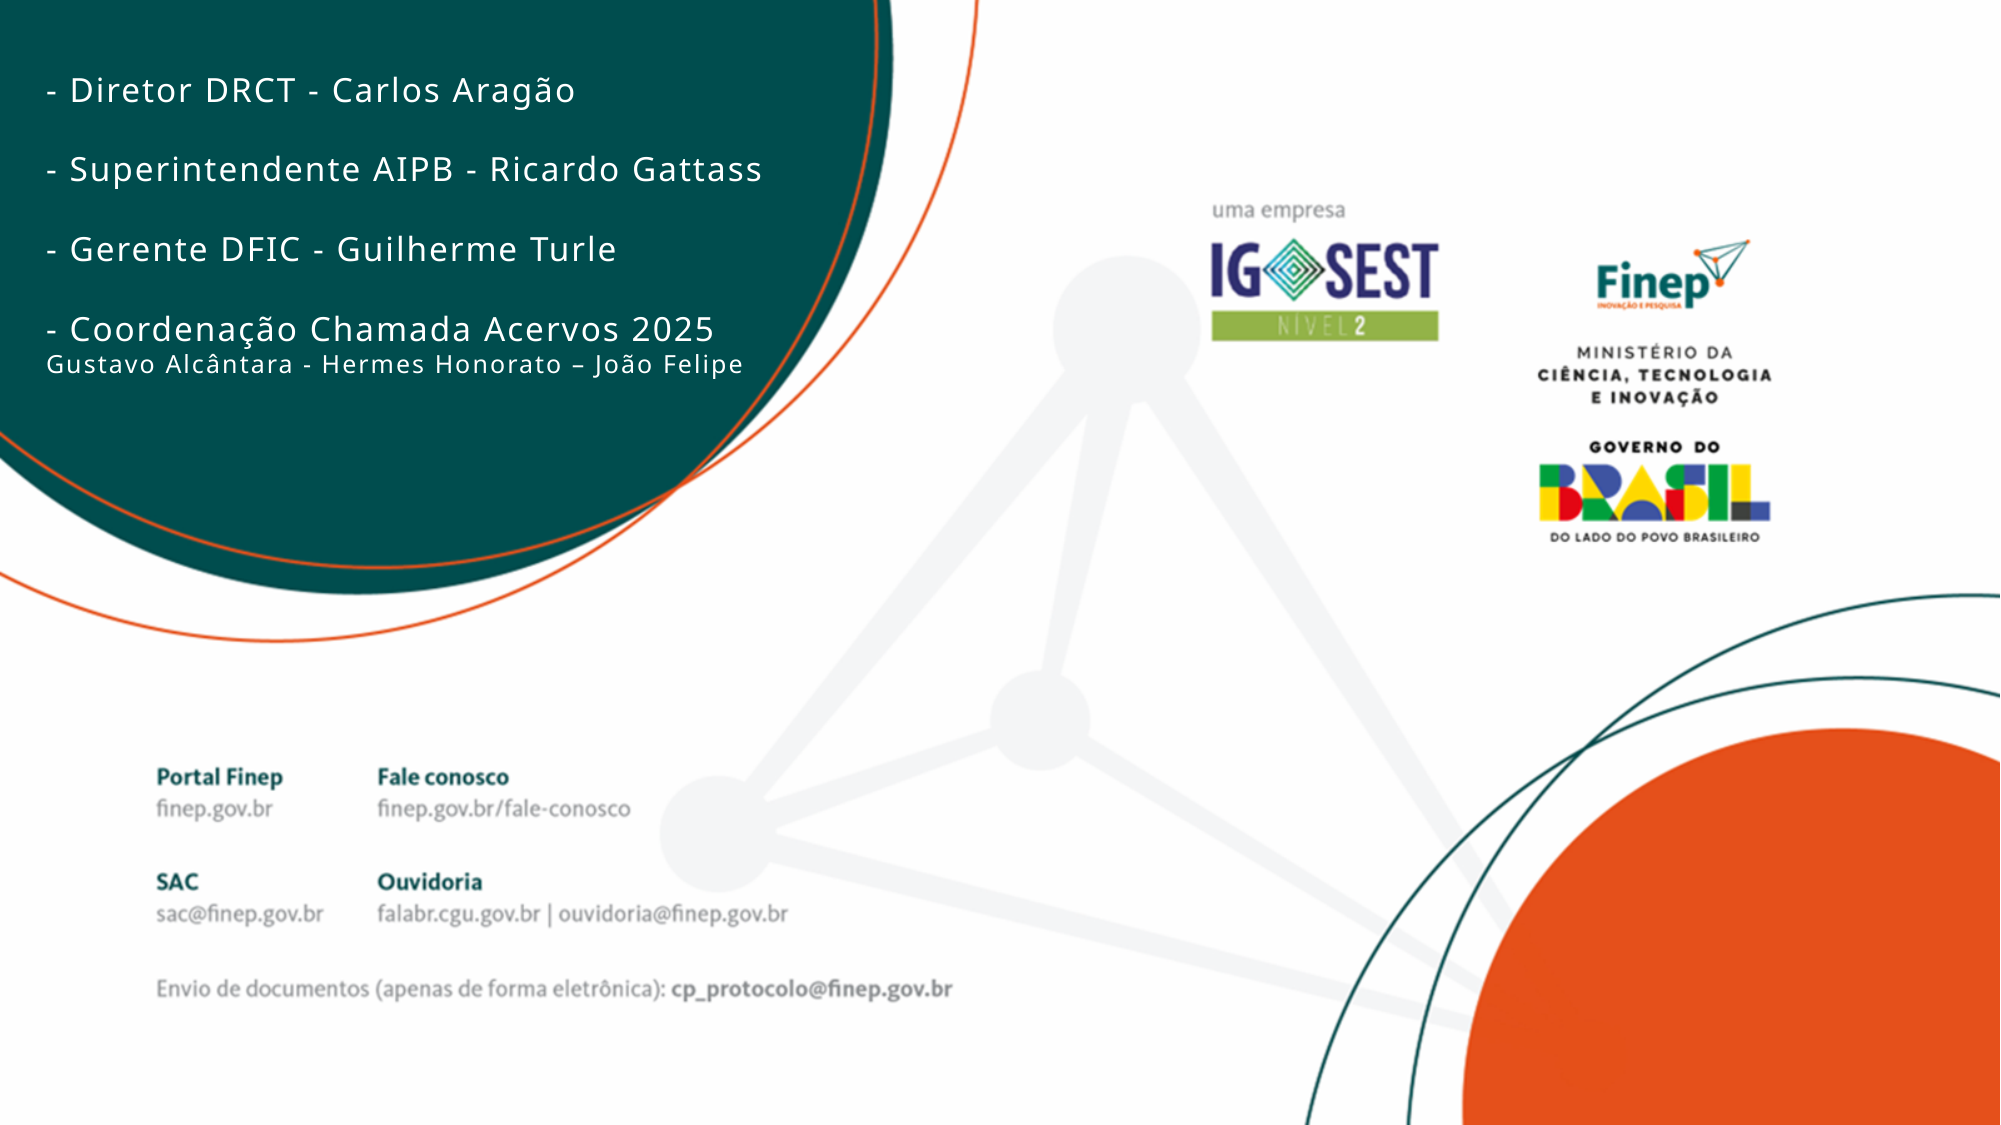

- Diretor DRCT - Carlos Aragão
- Superintendente AIPB - Ricardo Gattass
- Gerente DFIC - Guilherme Turle
- Coordenação Chamada Acervos 2025
Gustavo Alcântara - Hermes Honorato – João Felipe